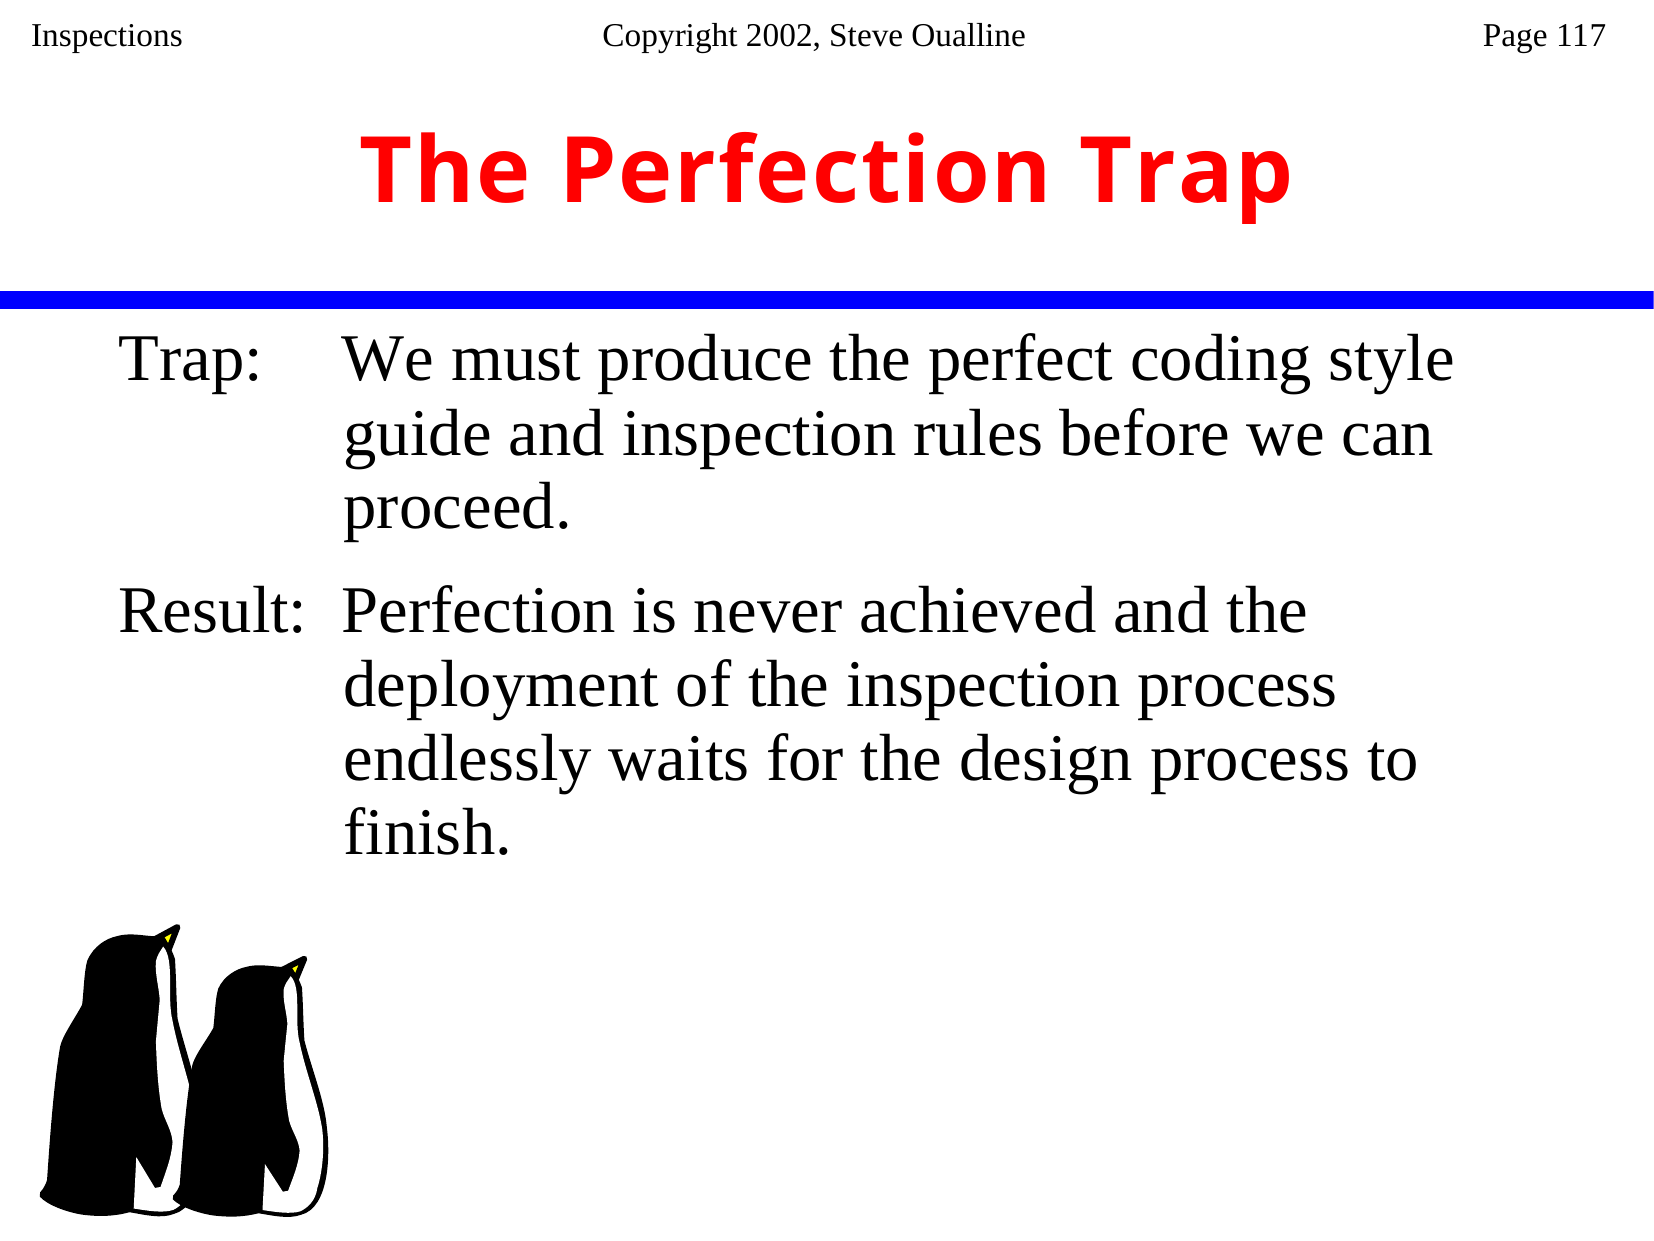

# The Perfection Trap
Trap: 	We must produce the perfect coding style guide and inspection rules before we can proceed.
Result:	Perfection is never achieved and the deployment of the inspection process endlessly waits for the design process to finish.